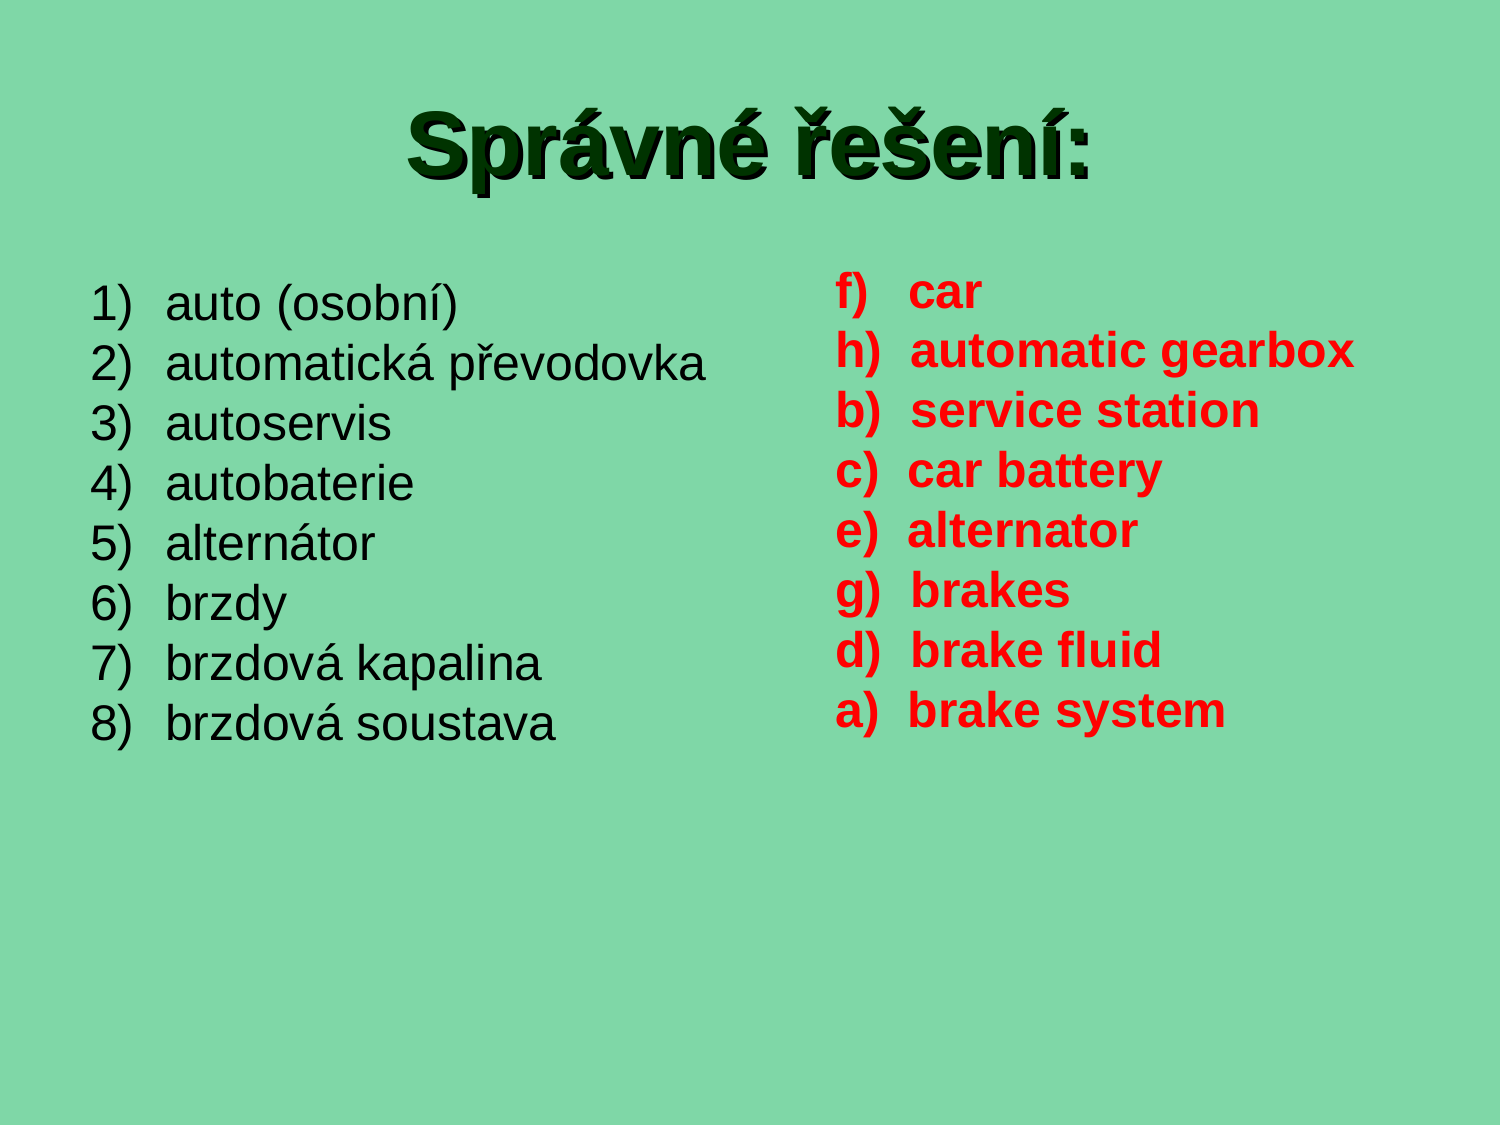

# Správné řešení:
auto (osobní)
automatická převodovka
autoservis
autobaterie
alternátor
brzdy
brzdová kapalina
brzdová soustava
f)	 car
h) automatic gearbox
b) service station
c) car battery
e) alternator
g) brakes
d) brake fluid
a) brake system